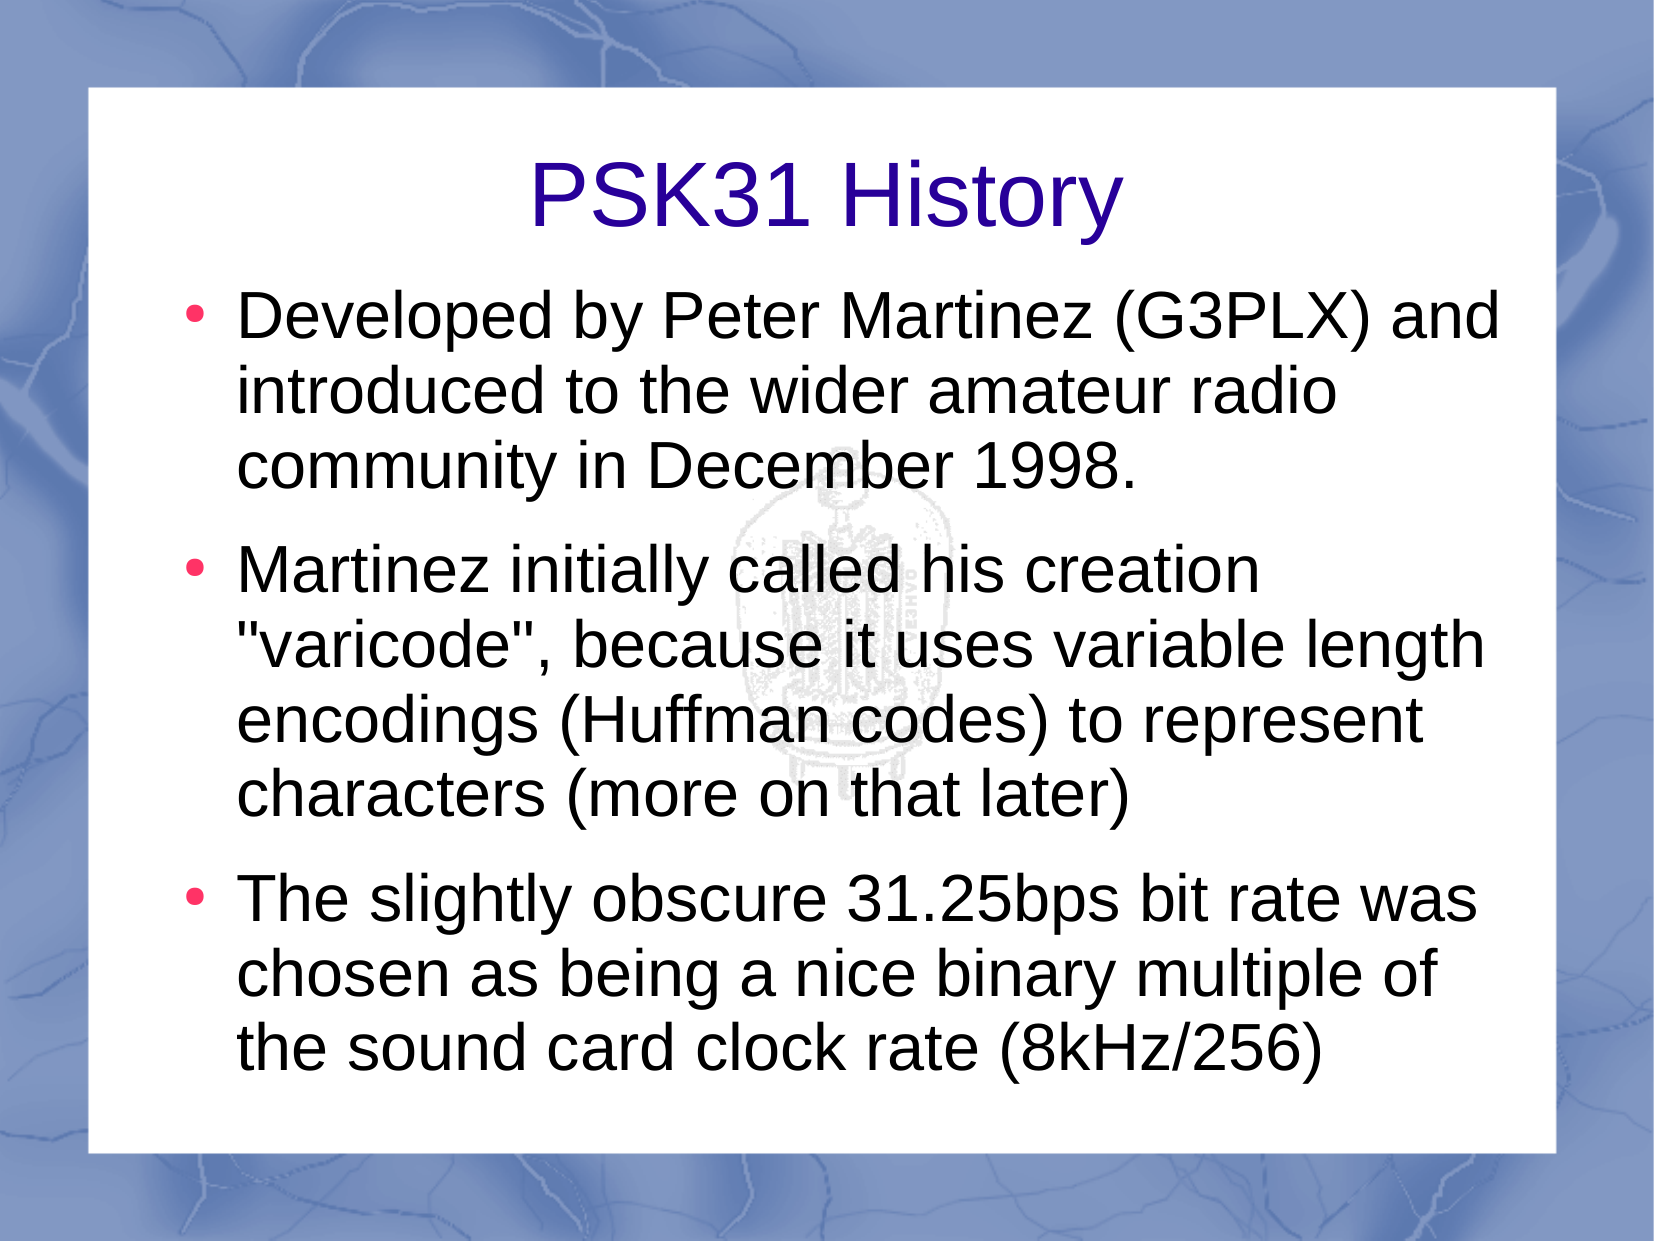

# PSK31 History
Developed by Peter Martinez (G3PLX) and introduced to the wider amateur radio community in December 1998.
Martinez initially called his creation "varicode", because it uses variable length encodings (Huffman codes) to represent characters (more on that later)
The slightly obscure 31.25bps bit rate was chosen as being a nice binary multiple of the sound card clock rate (8kHz/256)